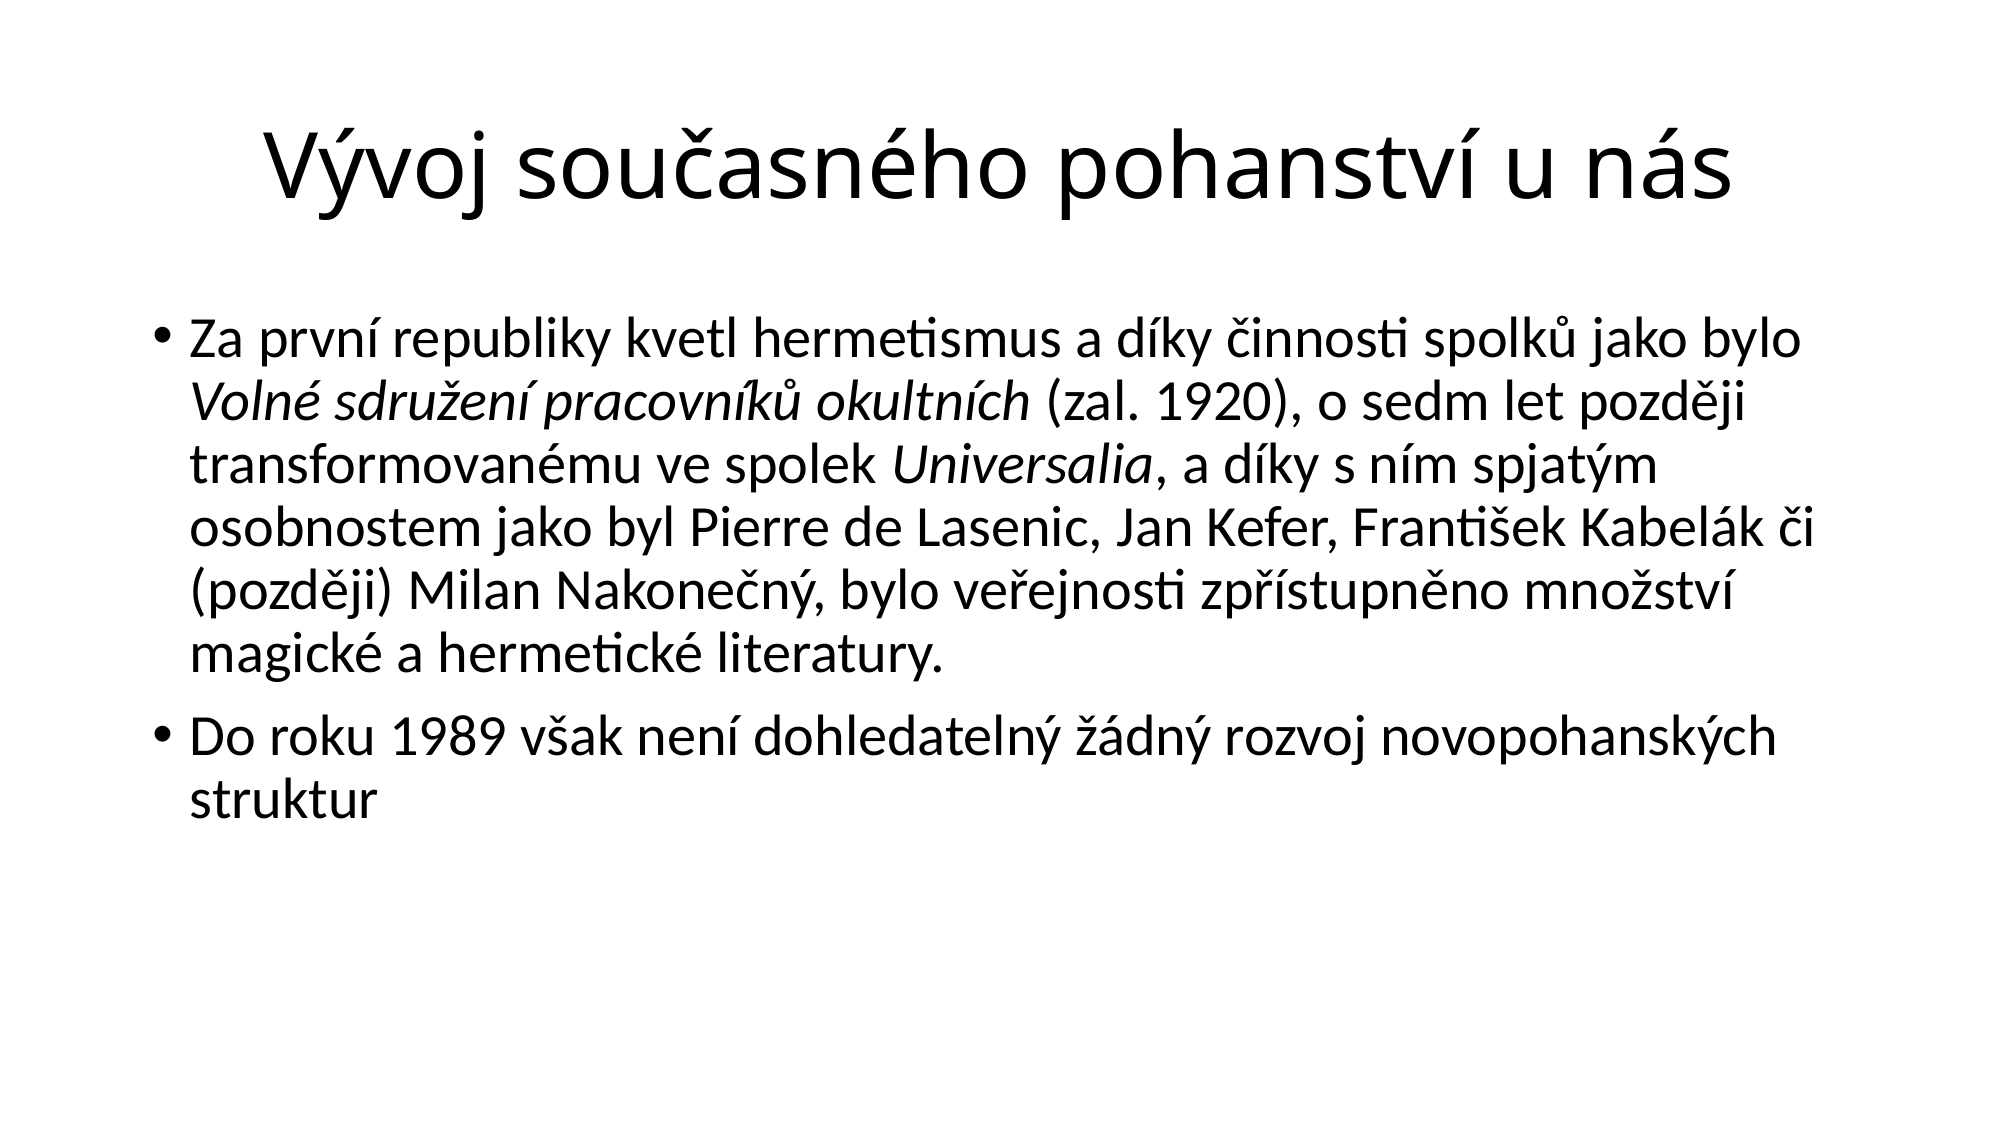

# Vývoj současného pohanství u nás
Za první republiky kvetl hermetismus a díky činnosti spolků jako bylo Volné sdružení pracovníků okultních (zal. 1920), o sedm let později transformovanému ve spolek Universalia, a díky s ním spjatým osobnostem jako byl Pierre de Lasenic, Jan Kefer, František Kabelák či (později) Milan Nakonečný, bylo veřejnosti zpřístupněno množství magické a hermetické literatury.
Do roku 1989 však není dohledatelný žádný rozvoj novopohanských struktur